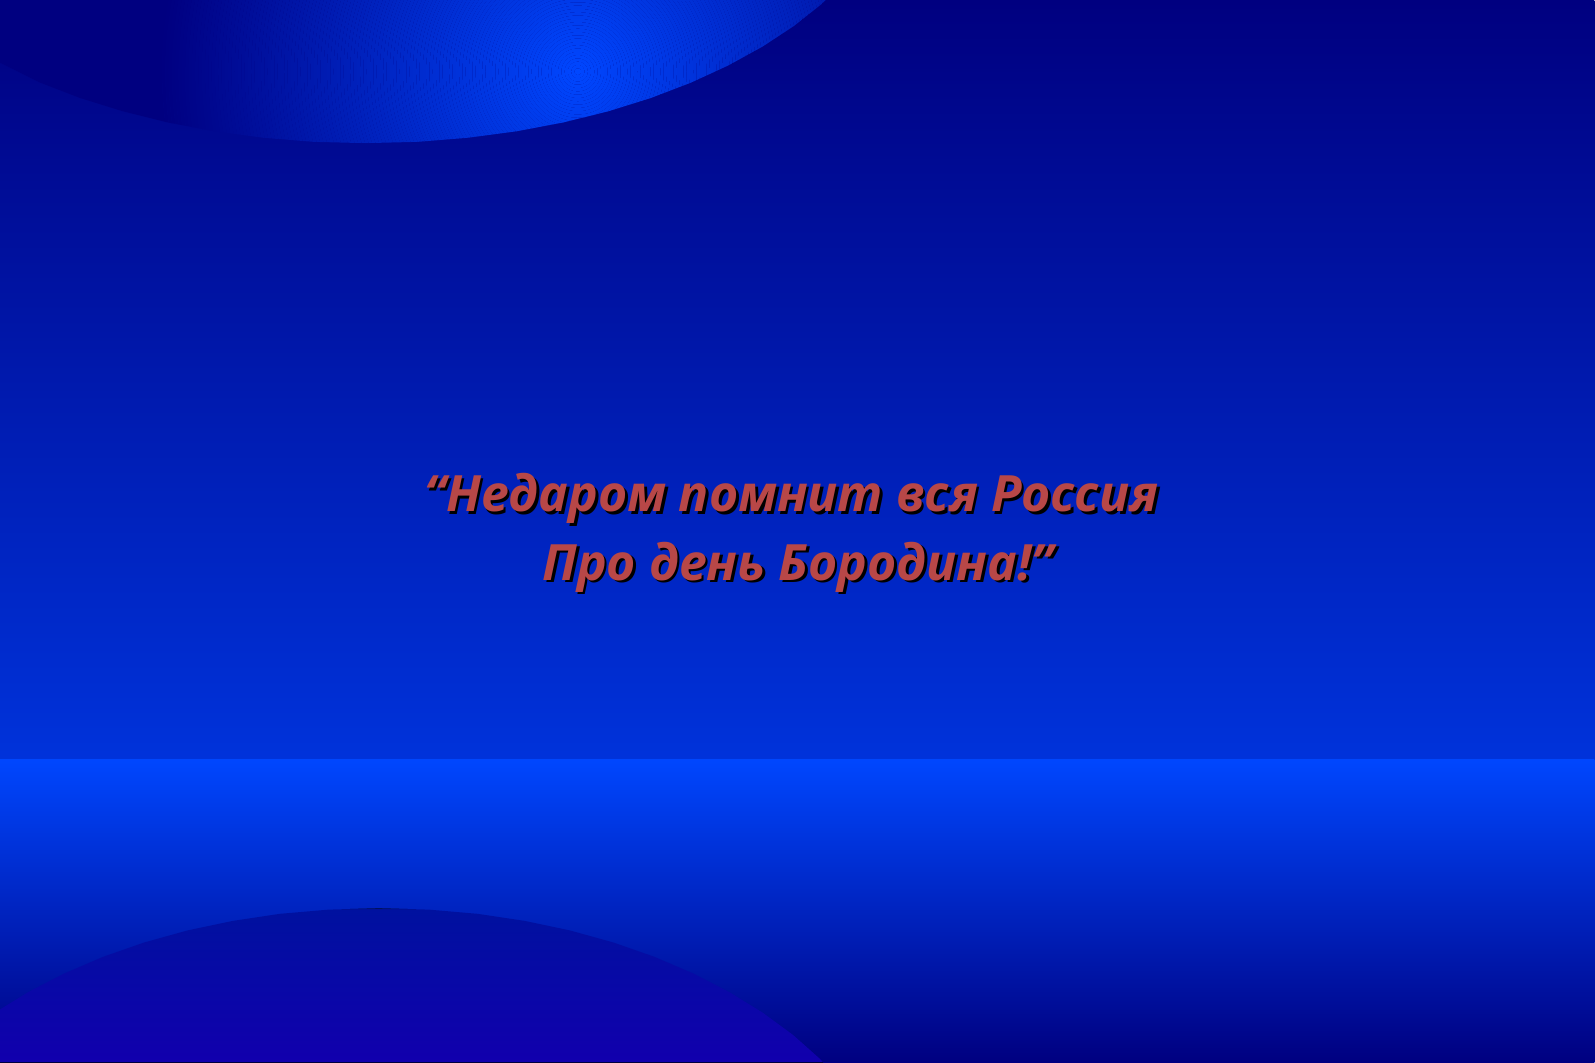

# “Недаром помнит вся Россия
Про день Бородина!”